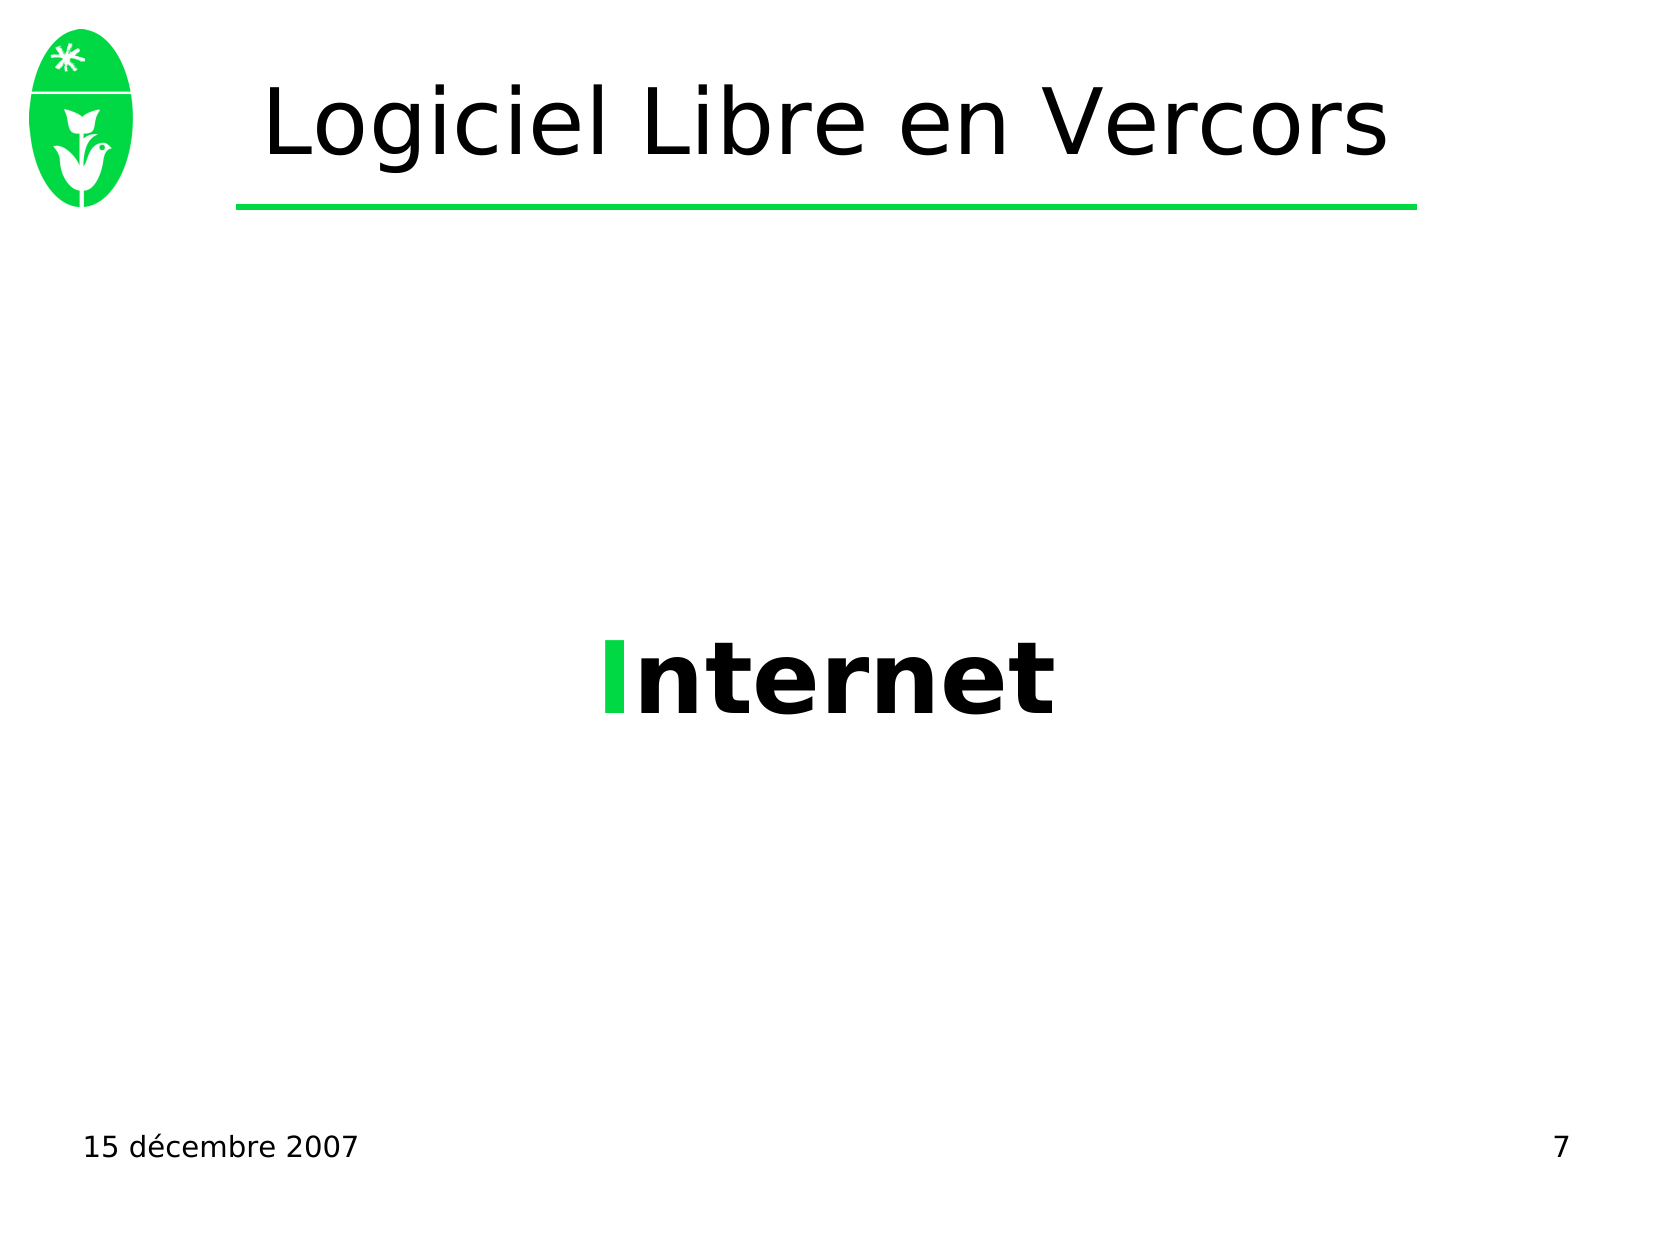

# Logiciel Libre en Vercors
Internet
15 décembre 2007
7